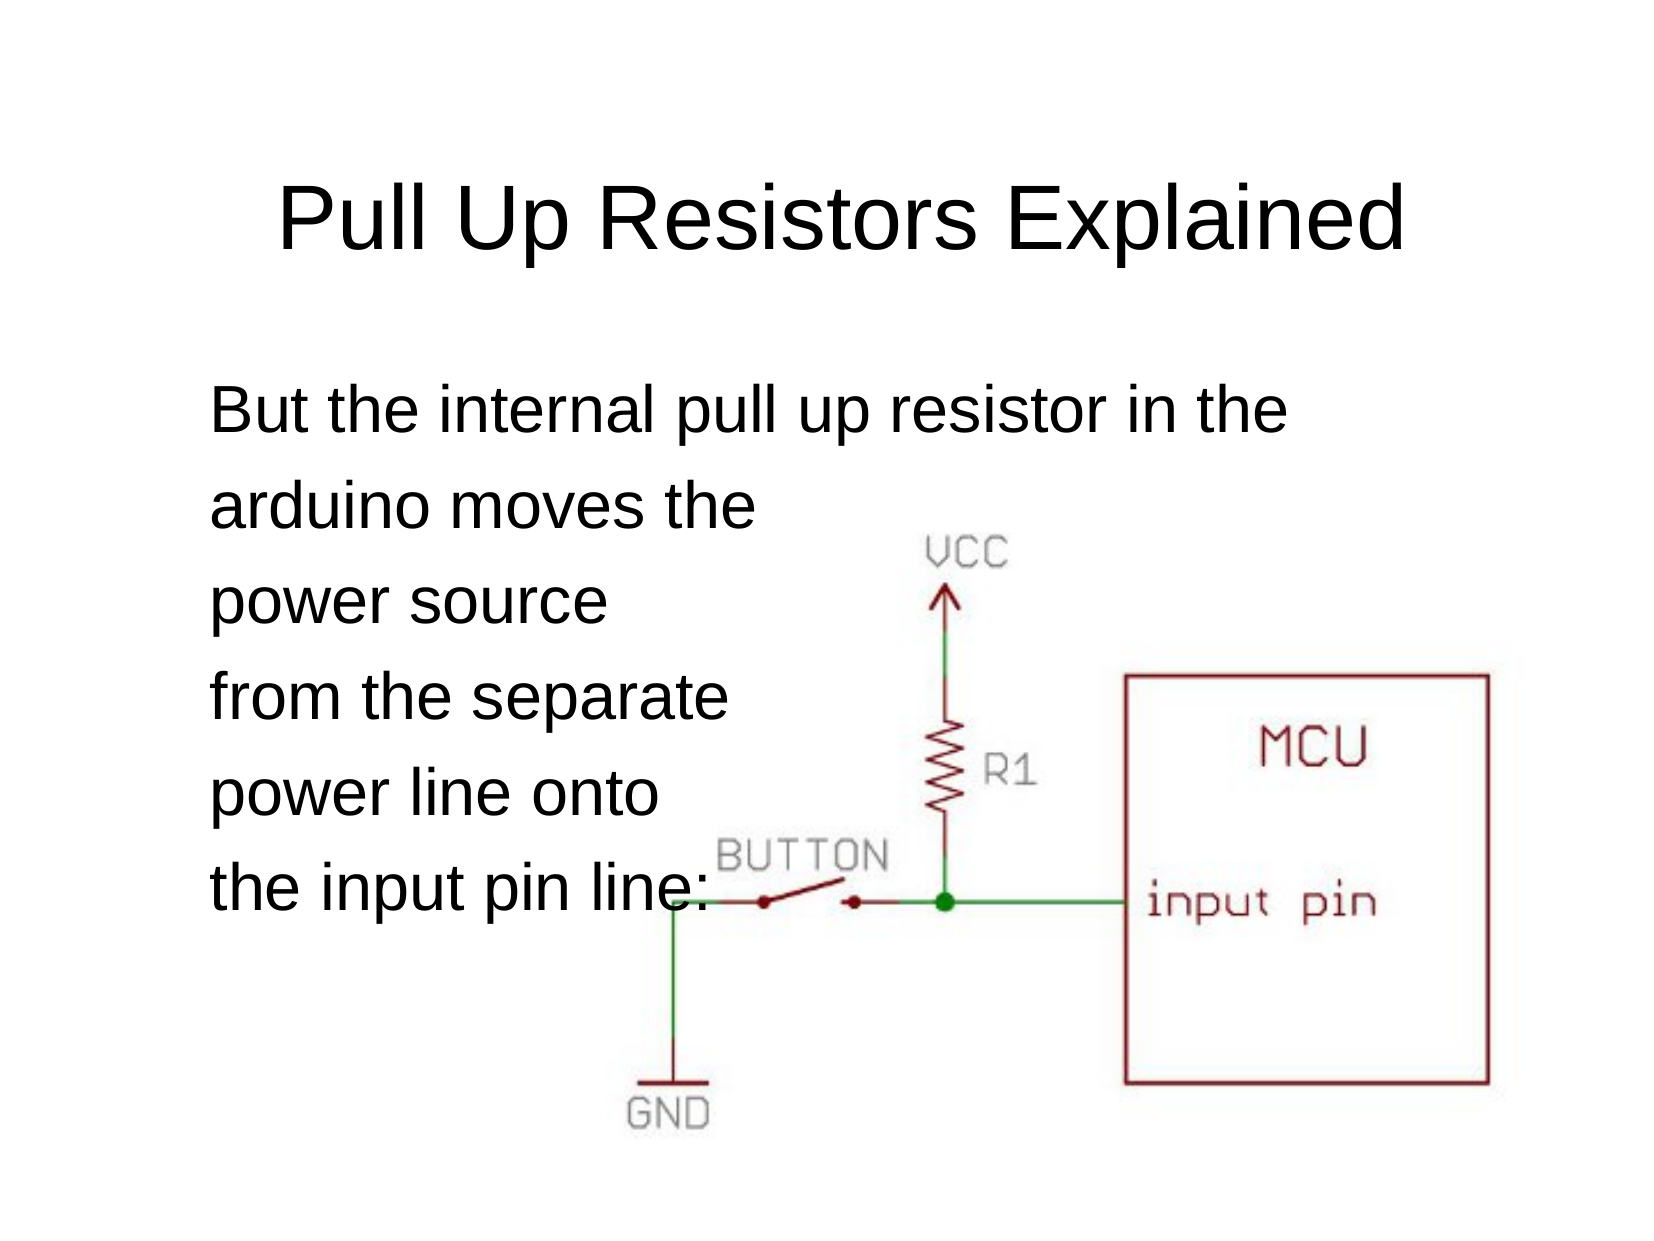

# Pull Up Resistors Explained
But the internal pull up resistor in the
arduino moves the
power source
from the separate
power line onto
the input pin line: